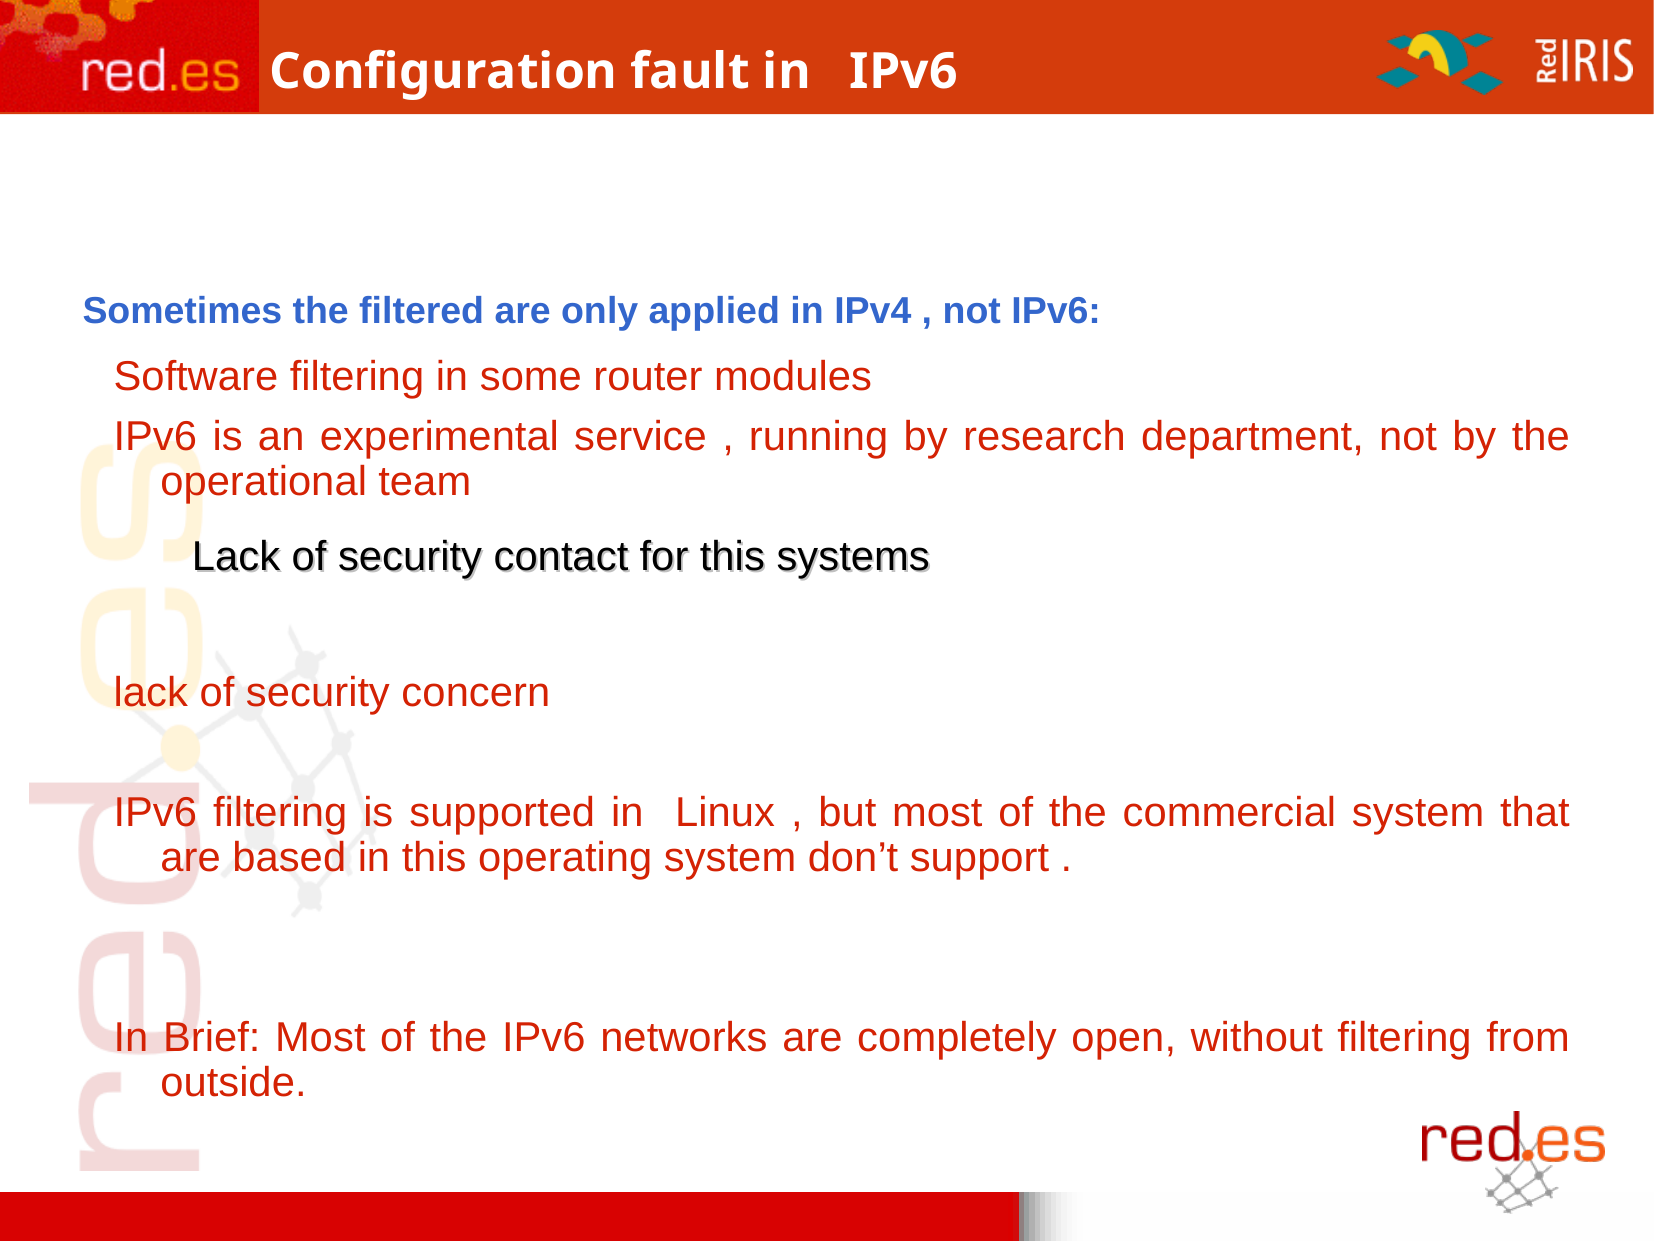

# Configuration fault in IPv6
Sometimes the filtered are only applied in IPv4 , not IPv6:
Software filtering in some router modules
IPv6 is an experimental service , running by research department, not by the operational team
Lack of security contact for this systems
lack of security concern
IPv6 filtering is supported in Linux , but most of the commercial system that are based in this operating system don’t support .
In Brief: Most of the IPv6 networks are completely open, without filtering from outside.